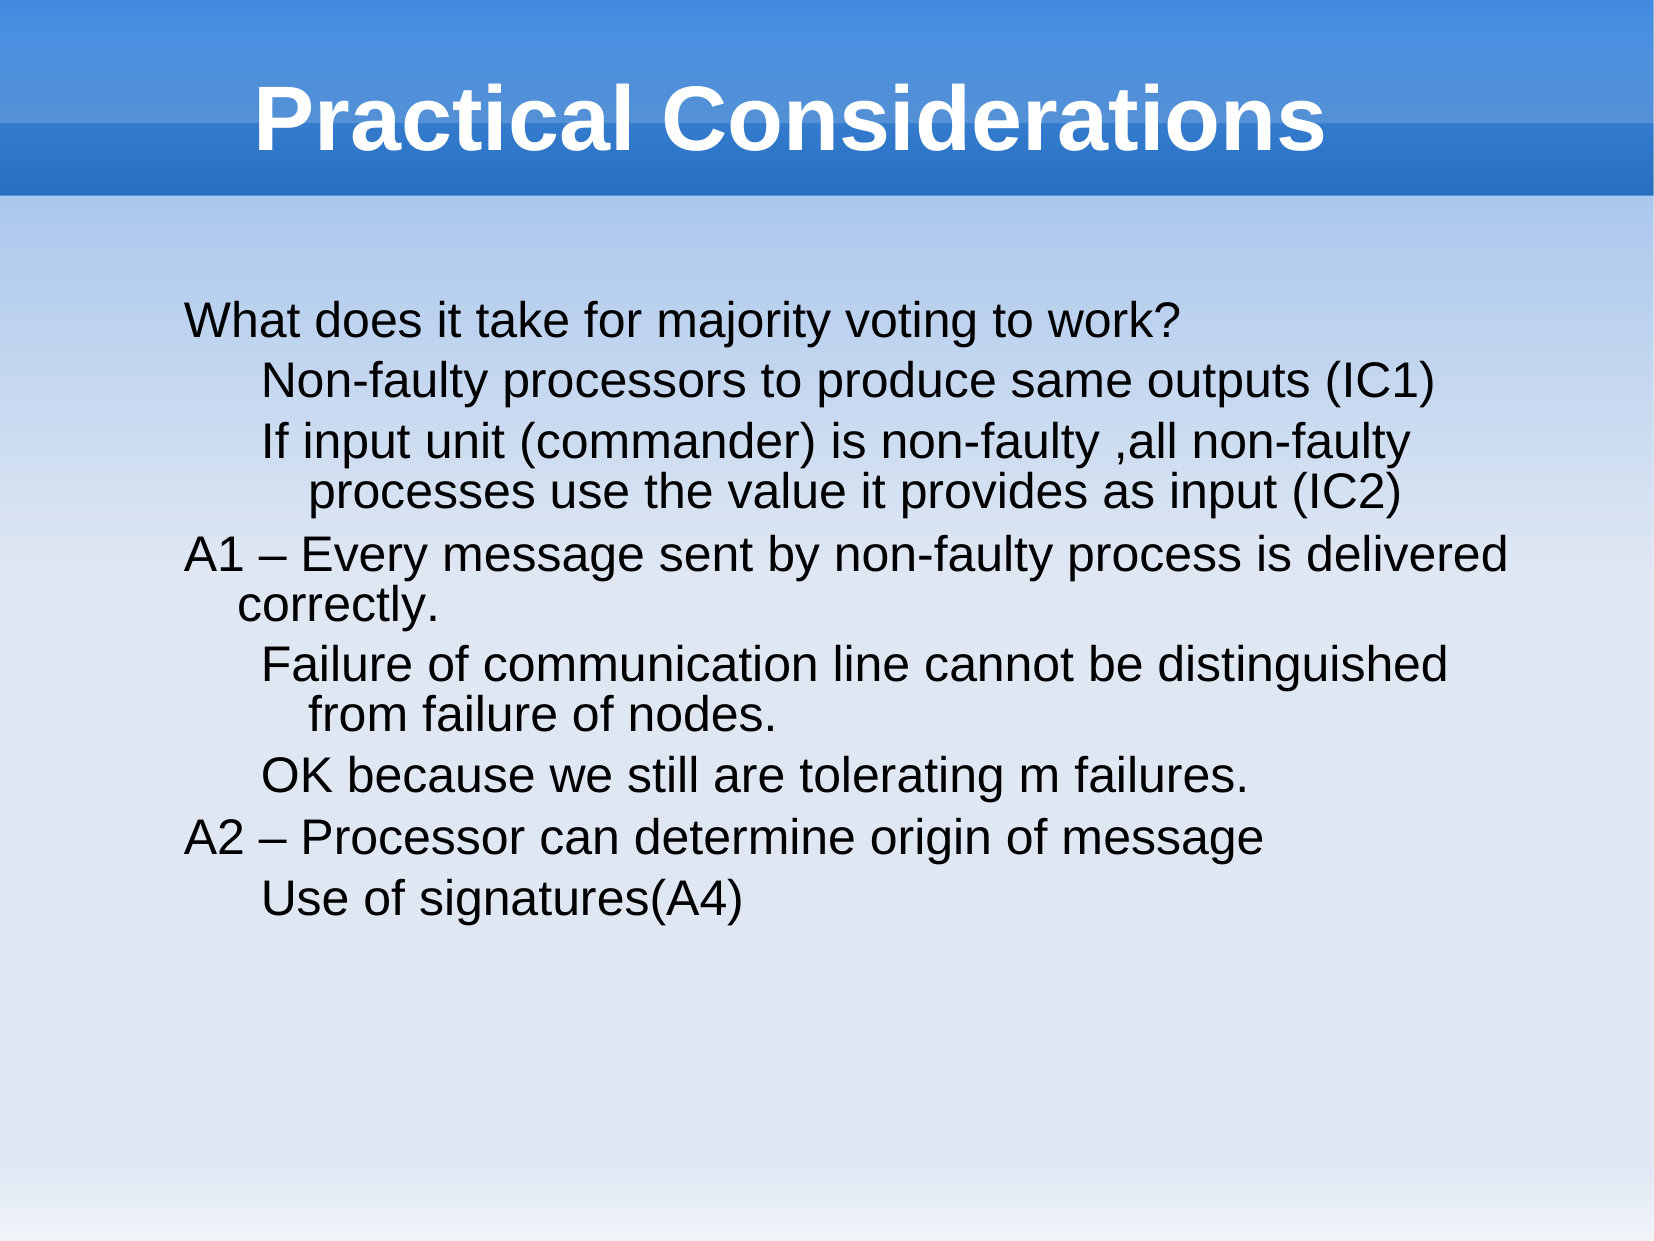

# Practical Considerations
What does it take for majority voting to work?
Non-faulty processors to produce same outputs (IC1)
If input unit (commander) is non-faulty ,all non-faulty processes use the value it provides as input (IC2)
A1 – Every message sent by non-faulty process is delivered correctly.
Failure of communication line cannot be distinguished from failure of nodes.
OK because we still are tolerating m failures.
A2 – Processor can determine origin of message
Use of signatures(A4)